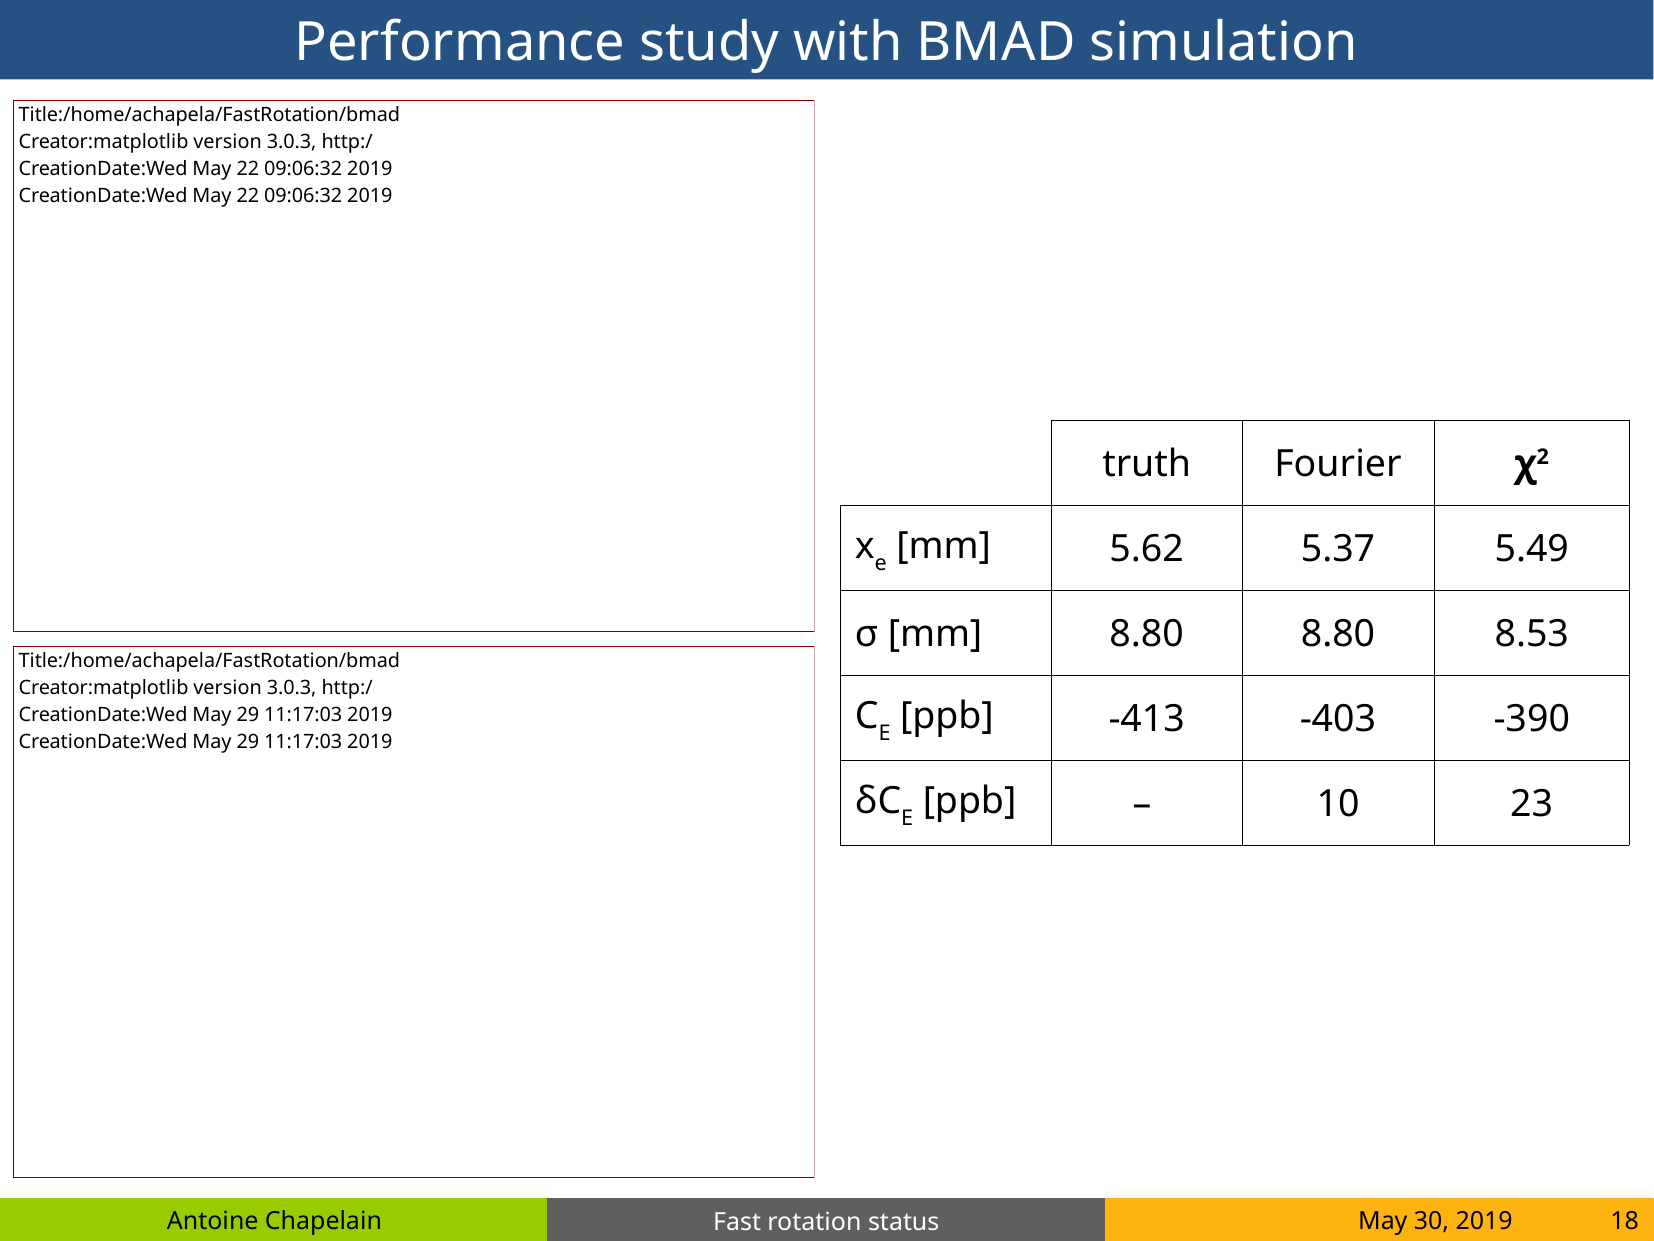

# Performance study with BMAD simulation
| | truth | Fourier | χ2 |
| --- | --- | --- | --- |
| xe [mm] | 5.62 | 5.37 | 5.49 |
| σ [mm] | 8.80 | 8.80 | 8.53 |
| CE [ppb] | -413 | -403 | -390 |
| δCE [ppb] | – | 10 | 23 |